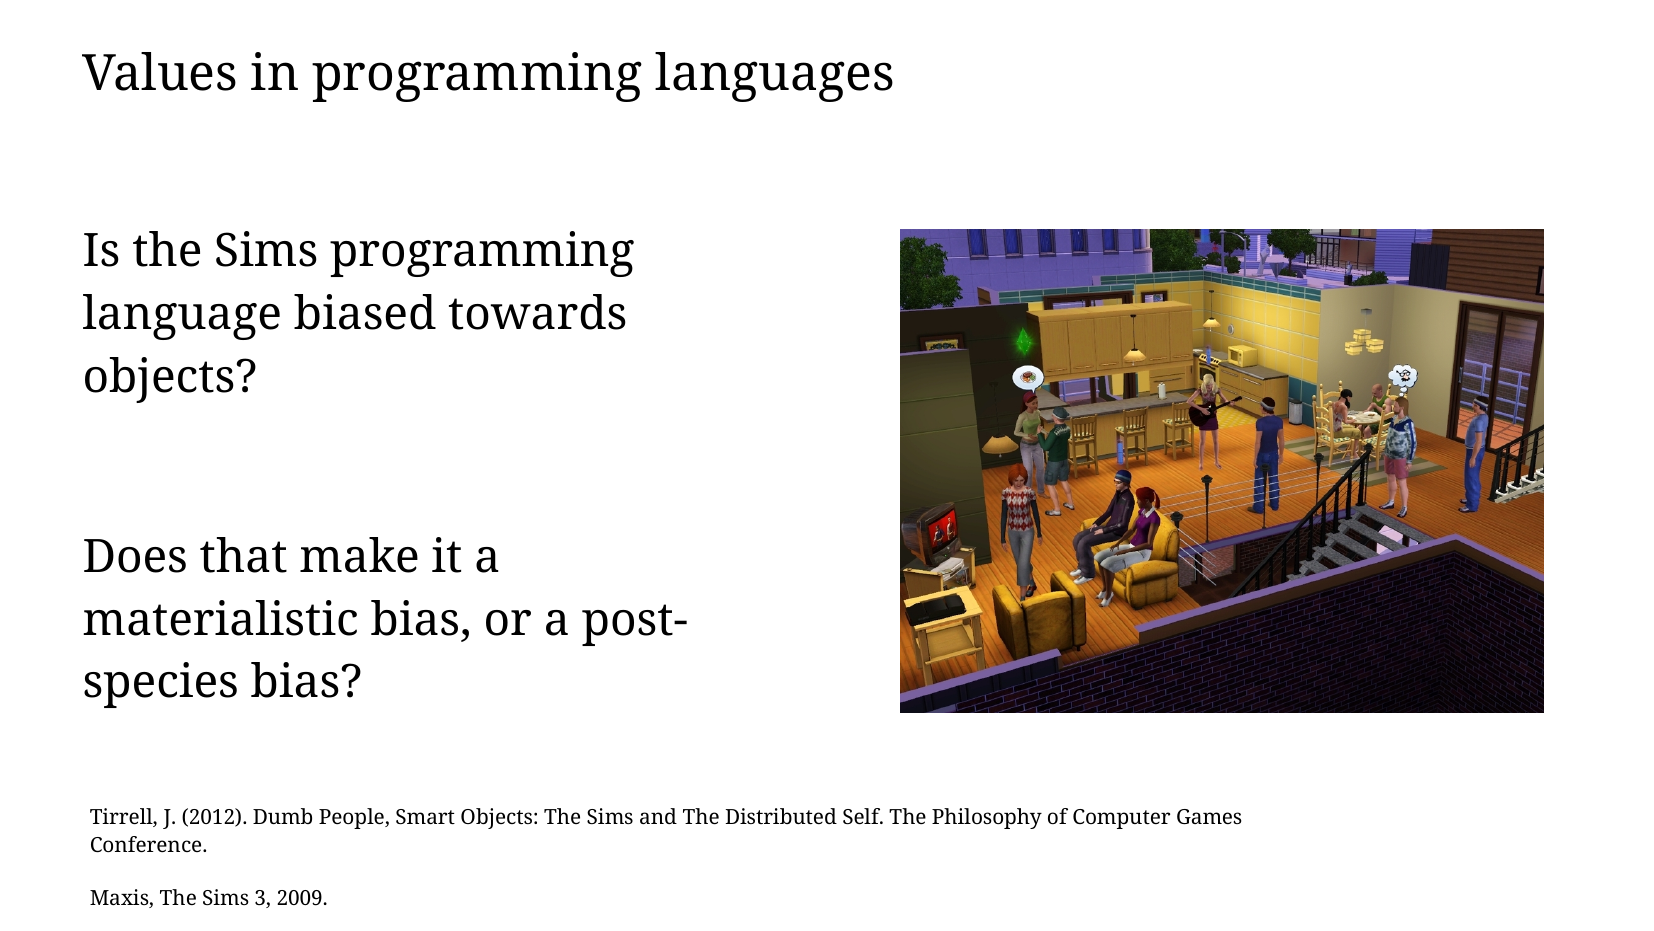

# Values in programming languages
Is the Sims programming language biased towards objects?
Does that make it a materialistic bias, or a post-species bias?
Tirrell, J. (2012). Dumb People, Smart Objects: The Sims and The Distributed Self. The Philosophy of Computer Games Conference.
Maxis, The Sims 3, 2009.